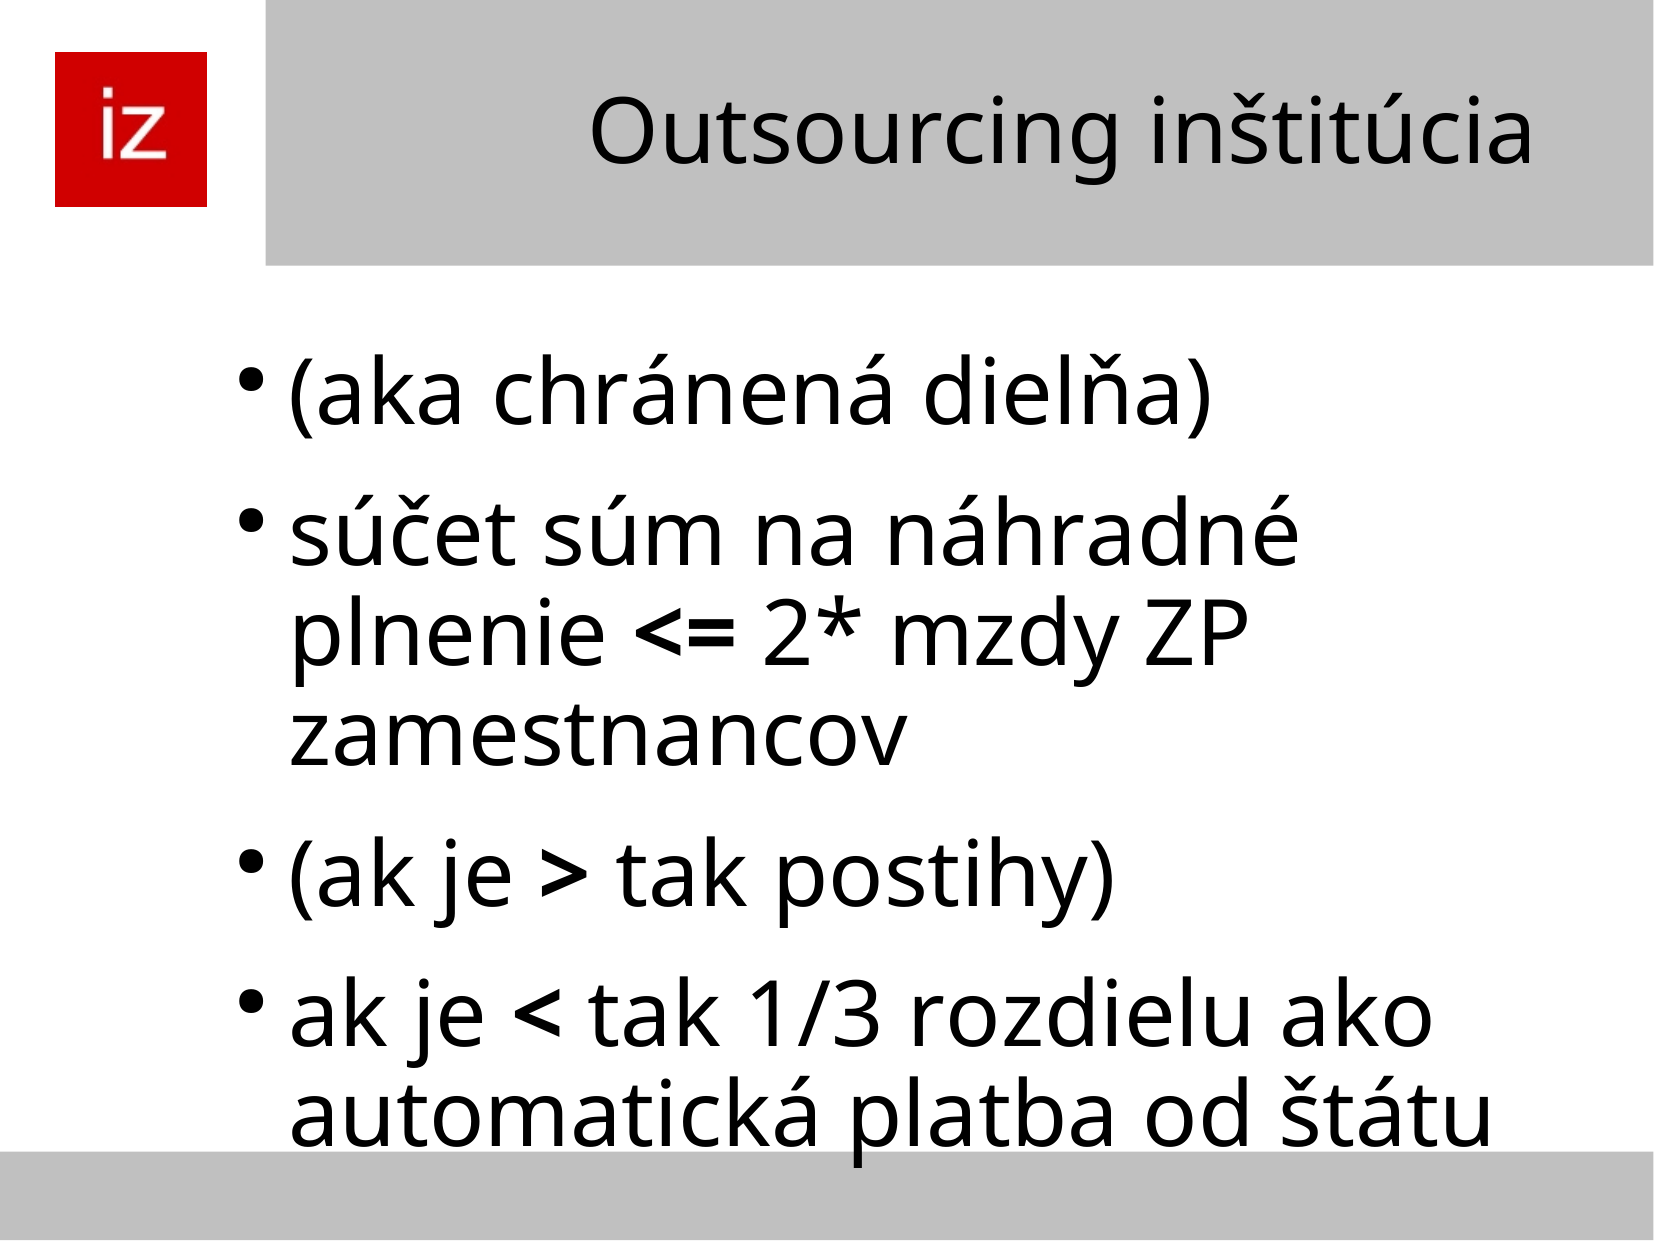

# Outsourcing inštitúcia
(aka chránená dielňa)
súčet súm na náhradné plnenie <= 2* mzdy ZP zamestnancov
(ak je > tak postihy)
ak je < tak 1/3 rozdielu ako automatická platba od štátu